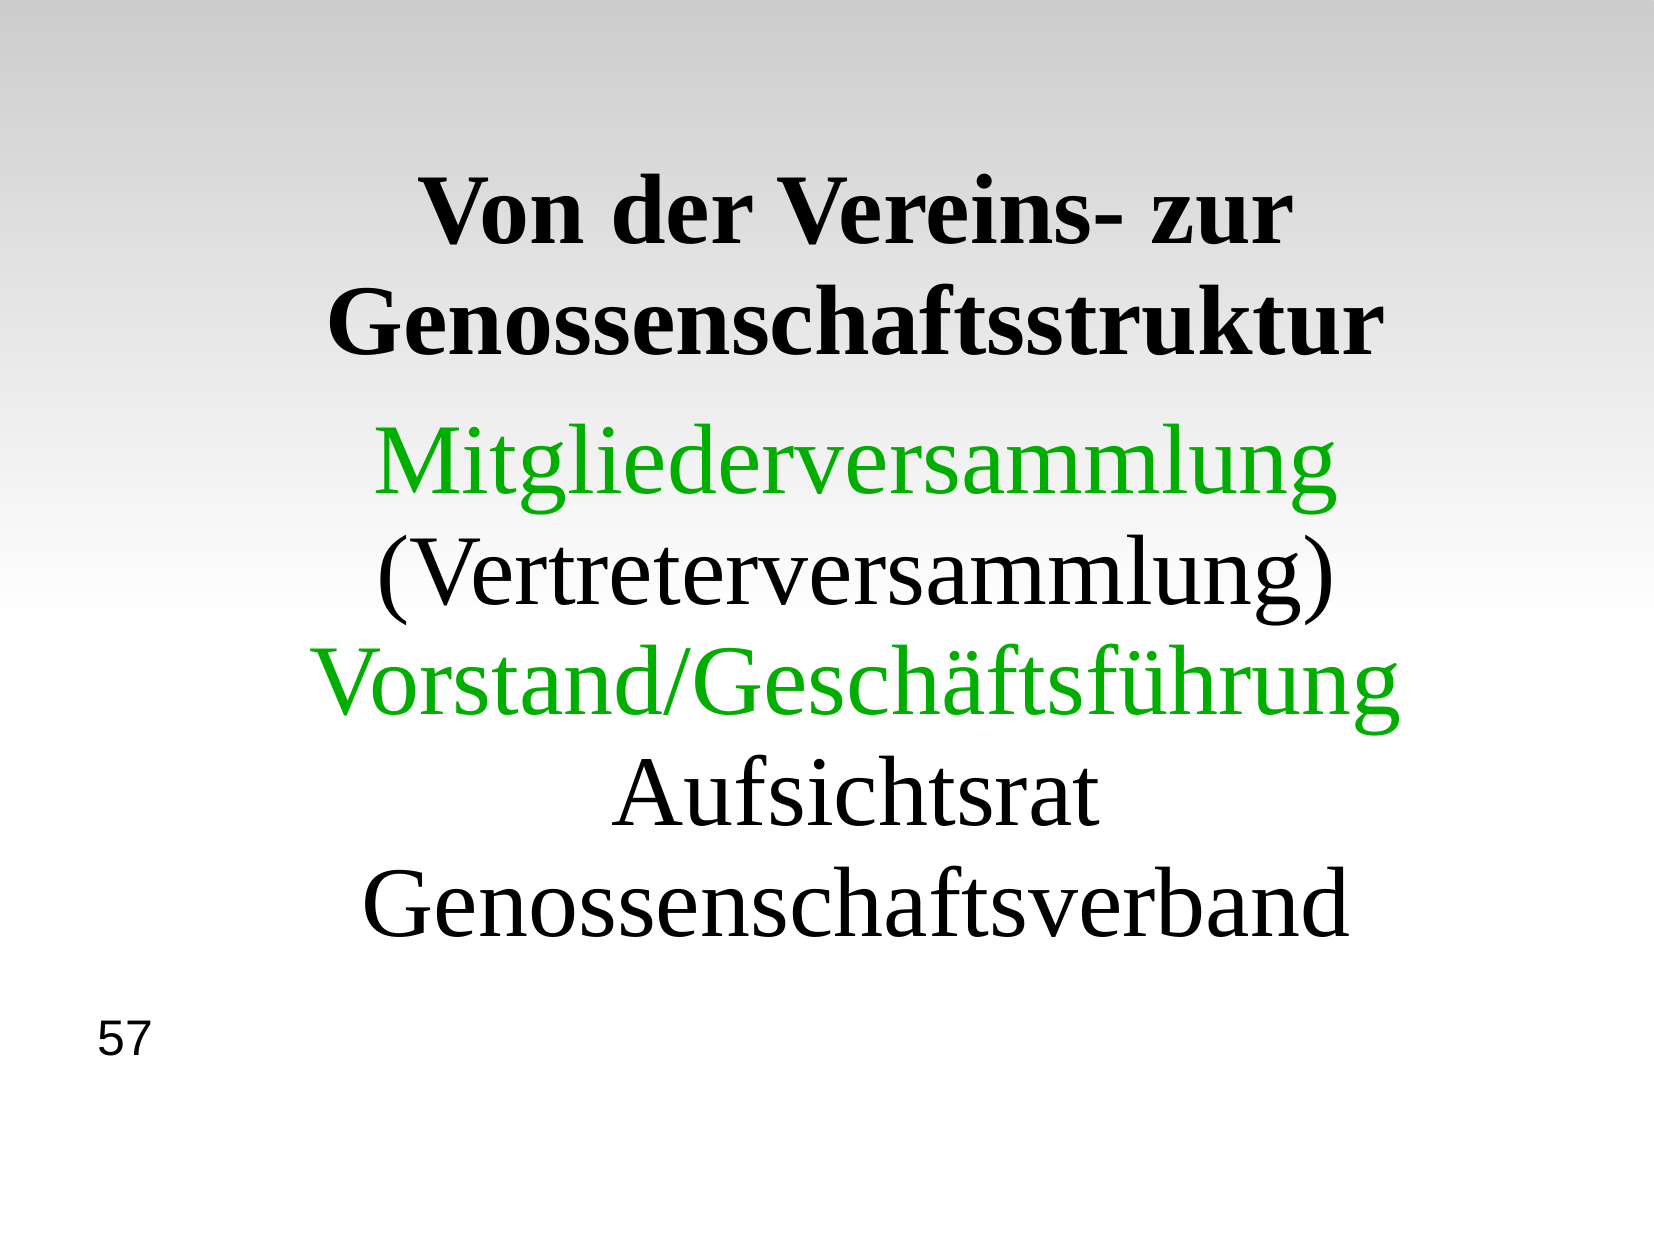

Von der Vereins- zur
Genossenschaftsstruktur
Mitgliederversammlung
(Vertreterversammlung)
Vorstand/Geschäftsführung
Aufsichtsrat
Genossenschaftsverband